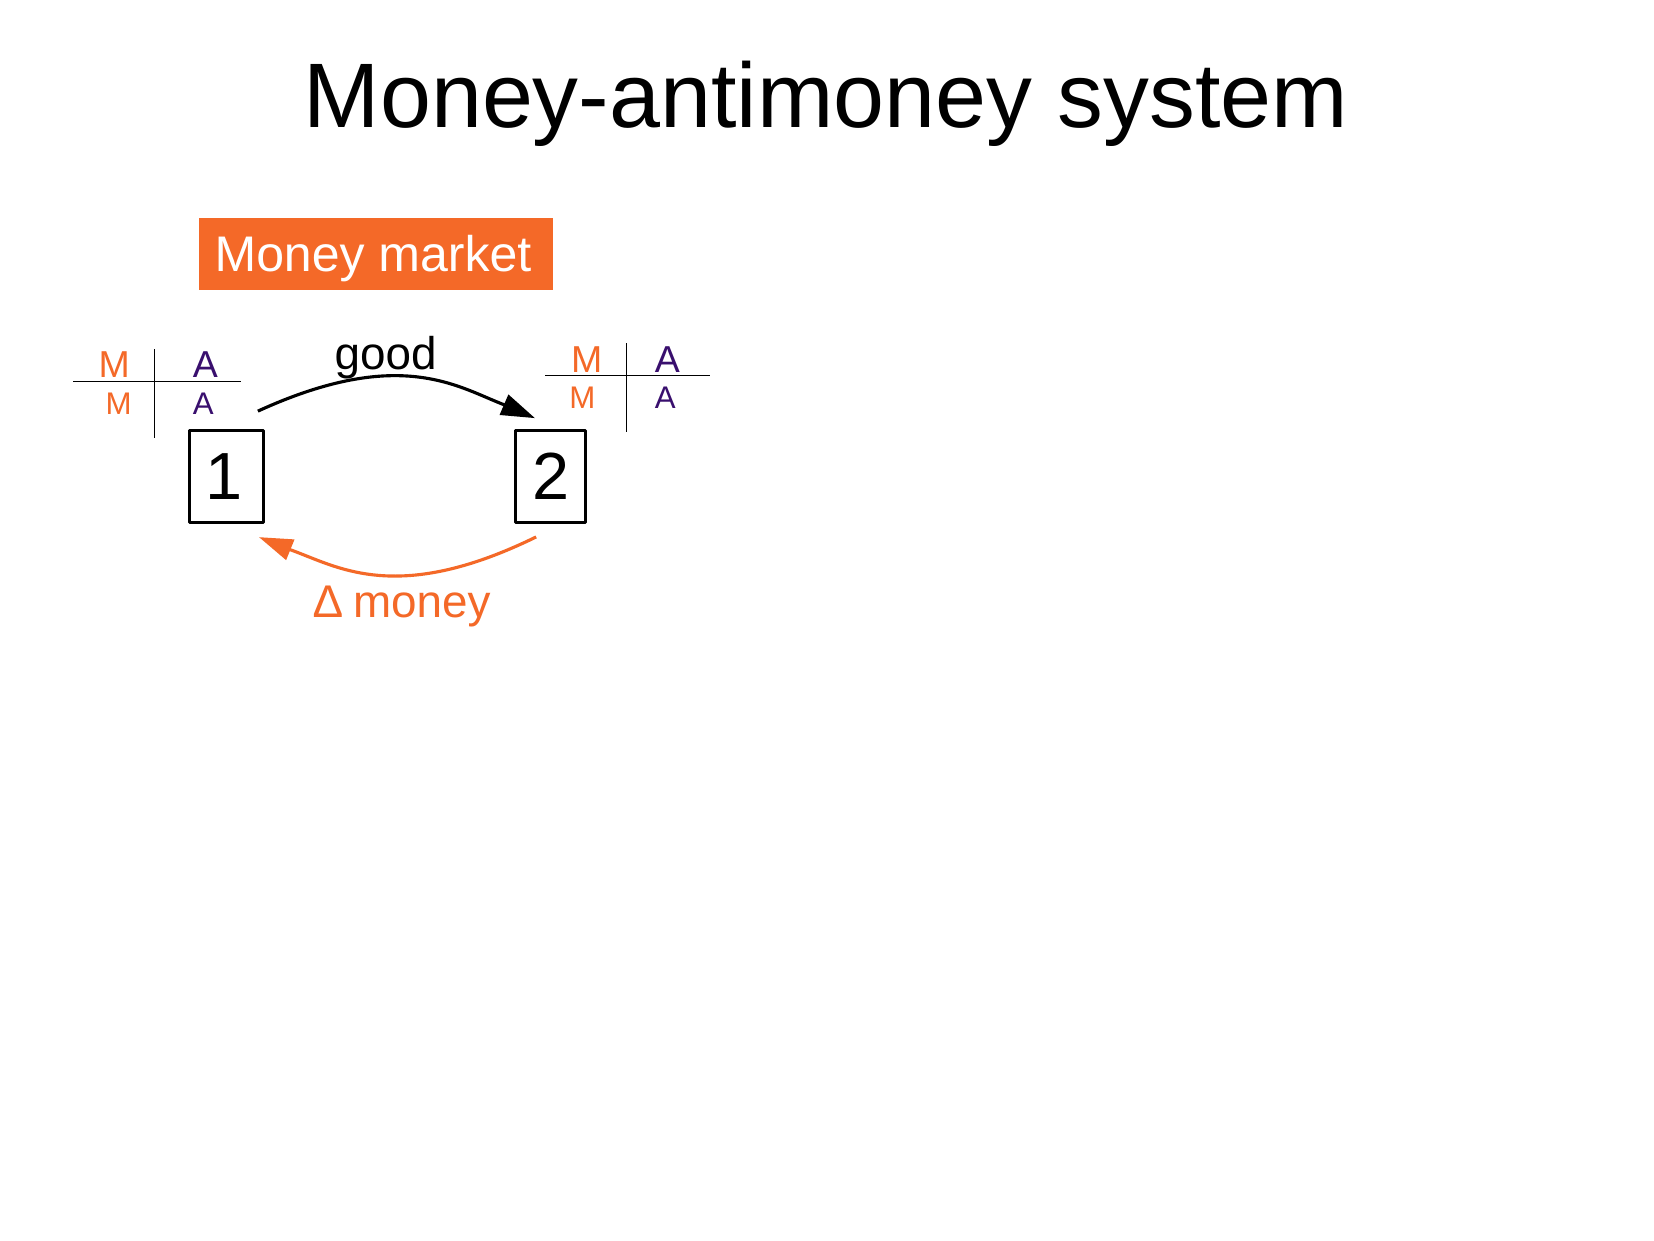

# Money-antimoney system
Money market
good
 M A
 M A
 M A
 M A
1
2
Δ money